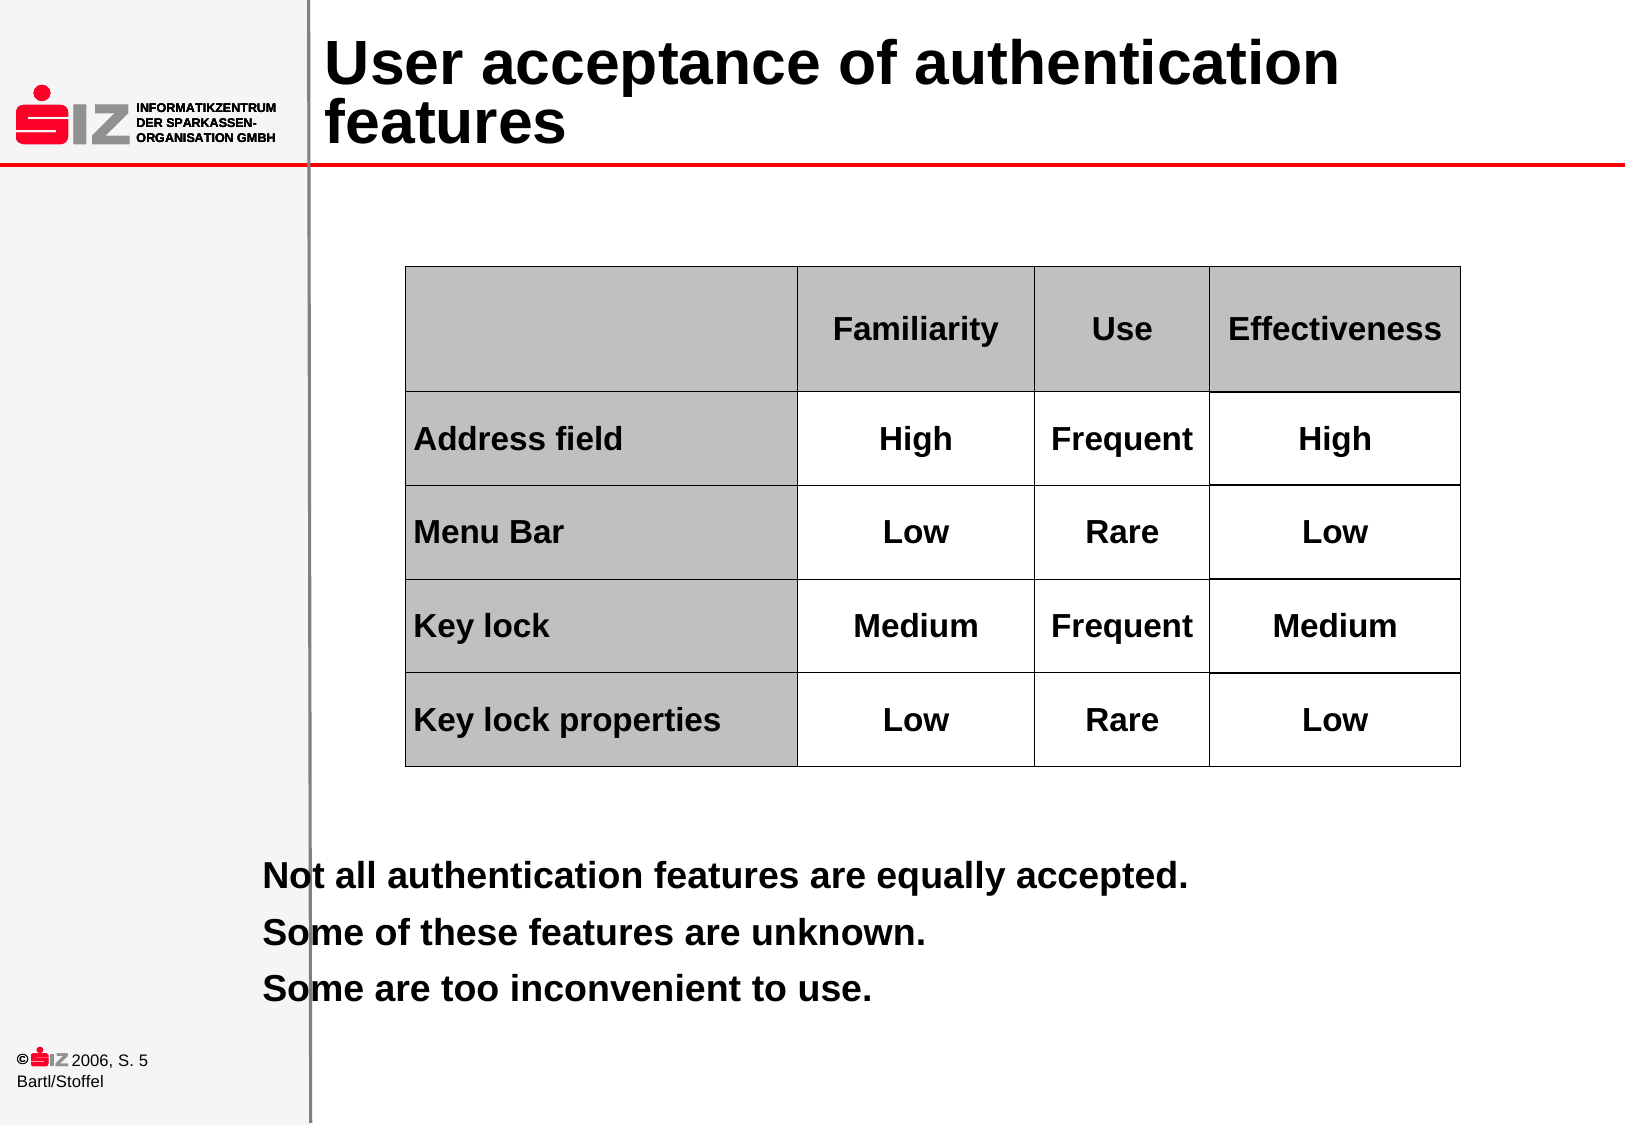

# User acceptance of authentication features
Familiarity
Use
Effectiveness
Address field
High
Frequent
High
Menu Bar
Low
Rare
Low
Key lock
Medium
Frequent
Medium
Key lock properties
Low
Rare
Low
Not all authentication features are equally accepted.
Some of these features are unknown.
Some are too inconvenient to use.